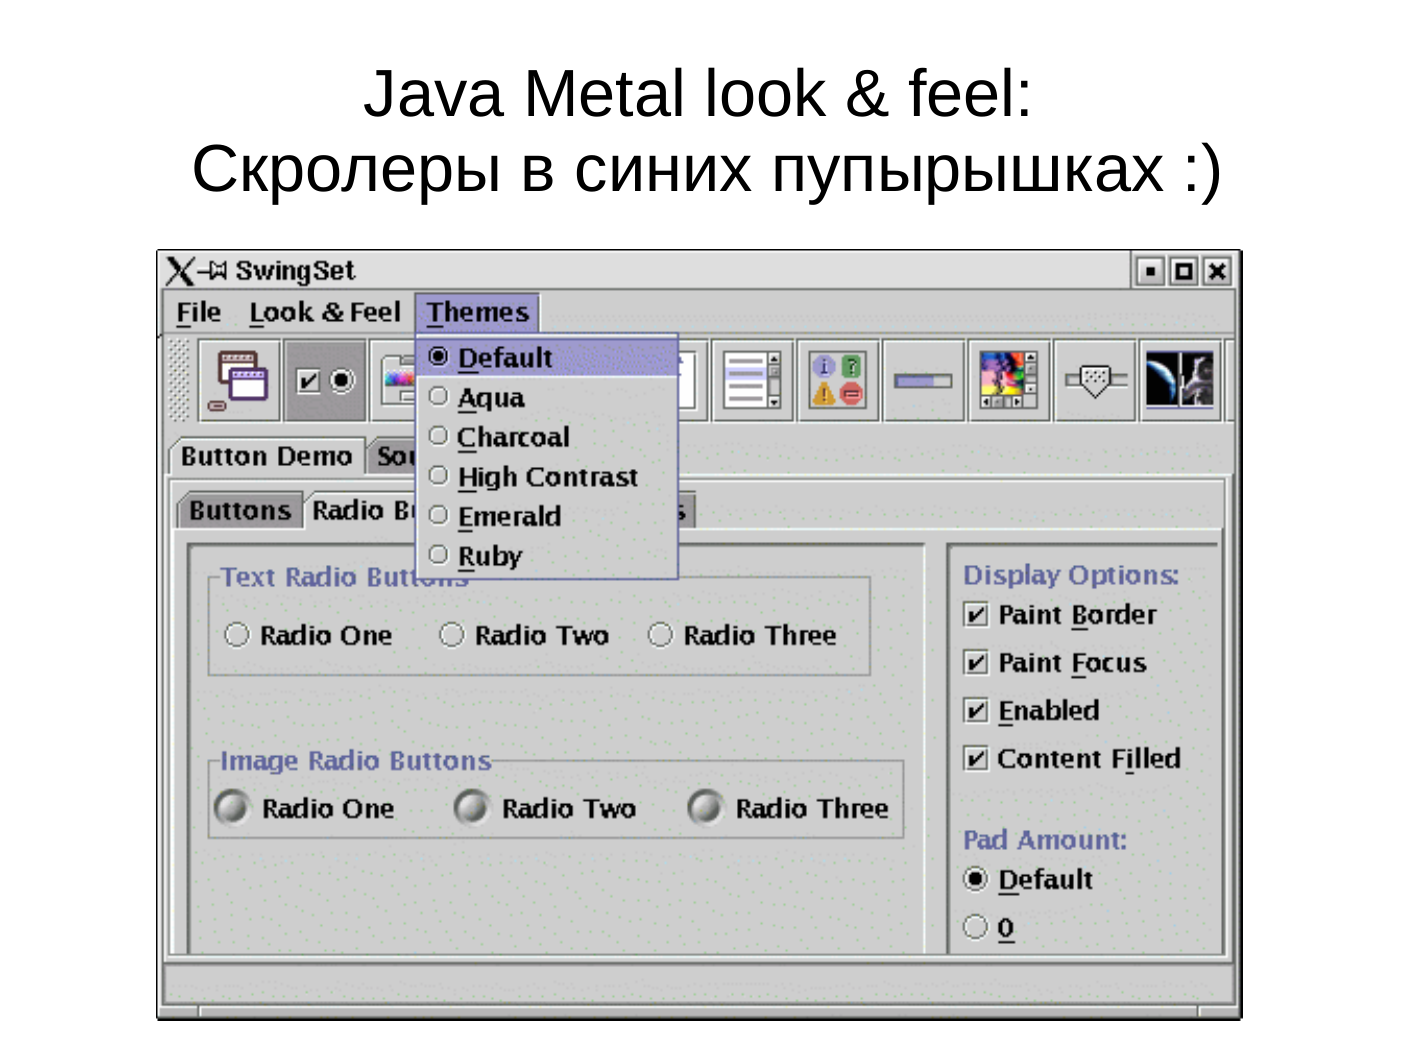

# Java Metal look & feel: Скролеры в синих пупырышках :)